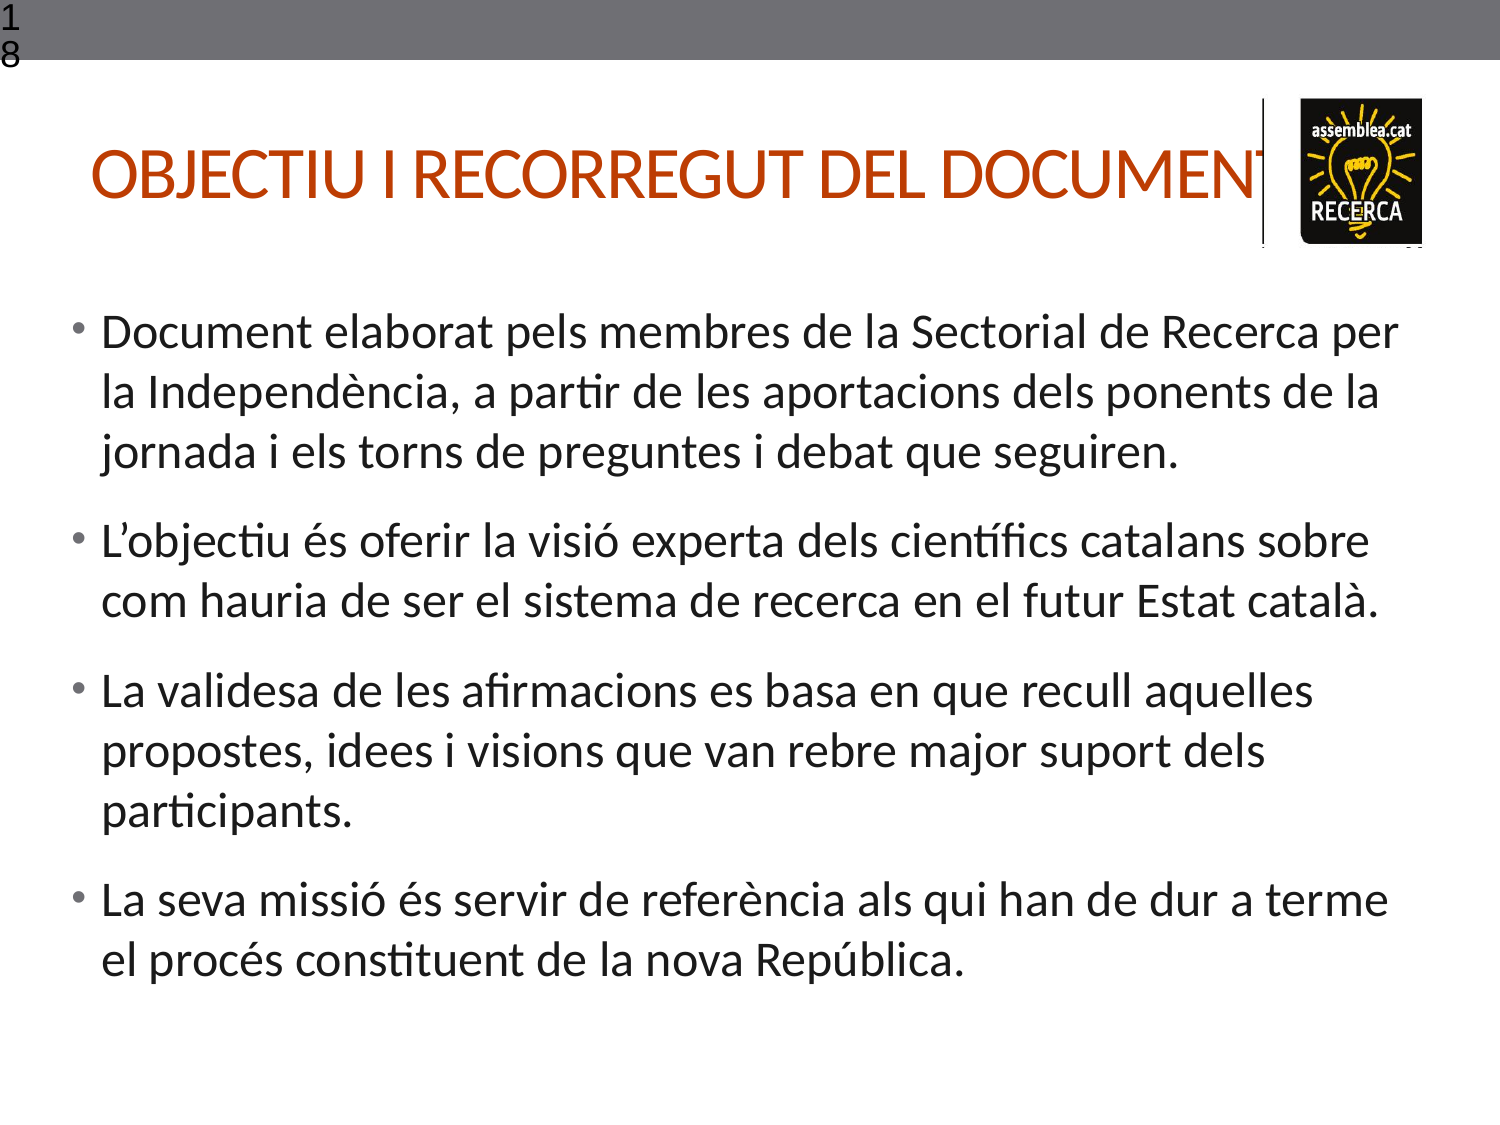

# OBJECTIU I RECORREGUT DEL DOCUMENT
Document elaborat pels membres de la Sectorial de Recerca per la Independència, a partir de les aportacions dels ponents de la jornada i els torns de preguntes i debat que seguiren.
L’objectiu és oferir la visió experta dels científics catalans sobre com hauria de ser el sistema de recerca en el futur Estat català.
La validesa de les afirmacions es basa en que recull aquelles propostes, idees i visions que van rebre major suport dels participants.
La seva missió és servir de referència als qui han de dur a terme el procés constituent de la nova República.